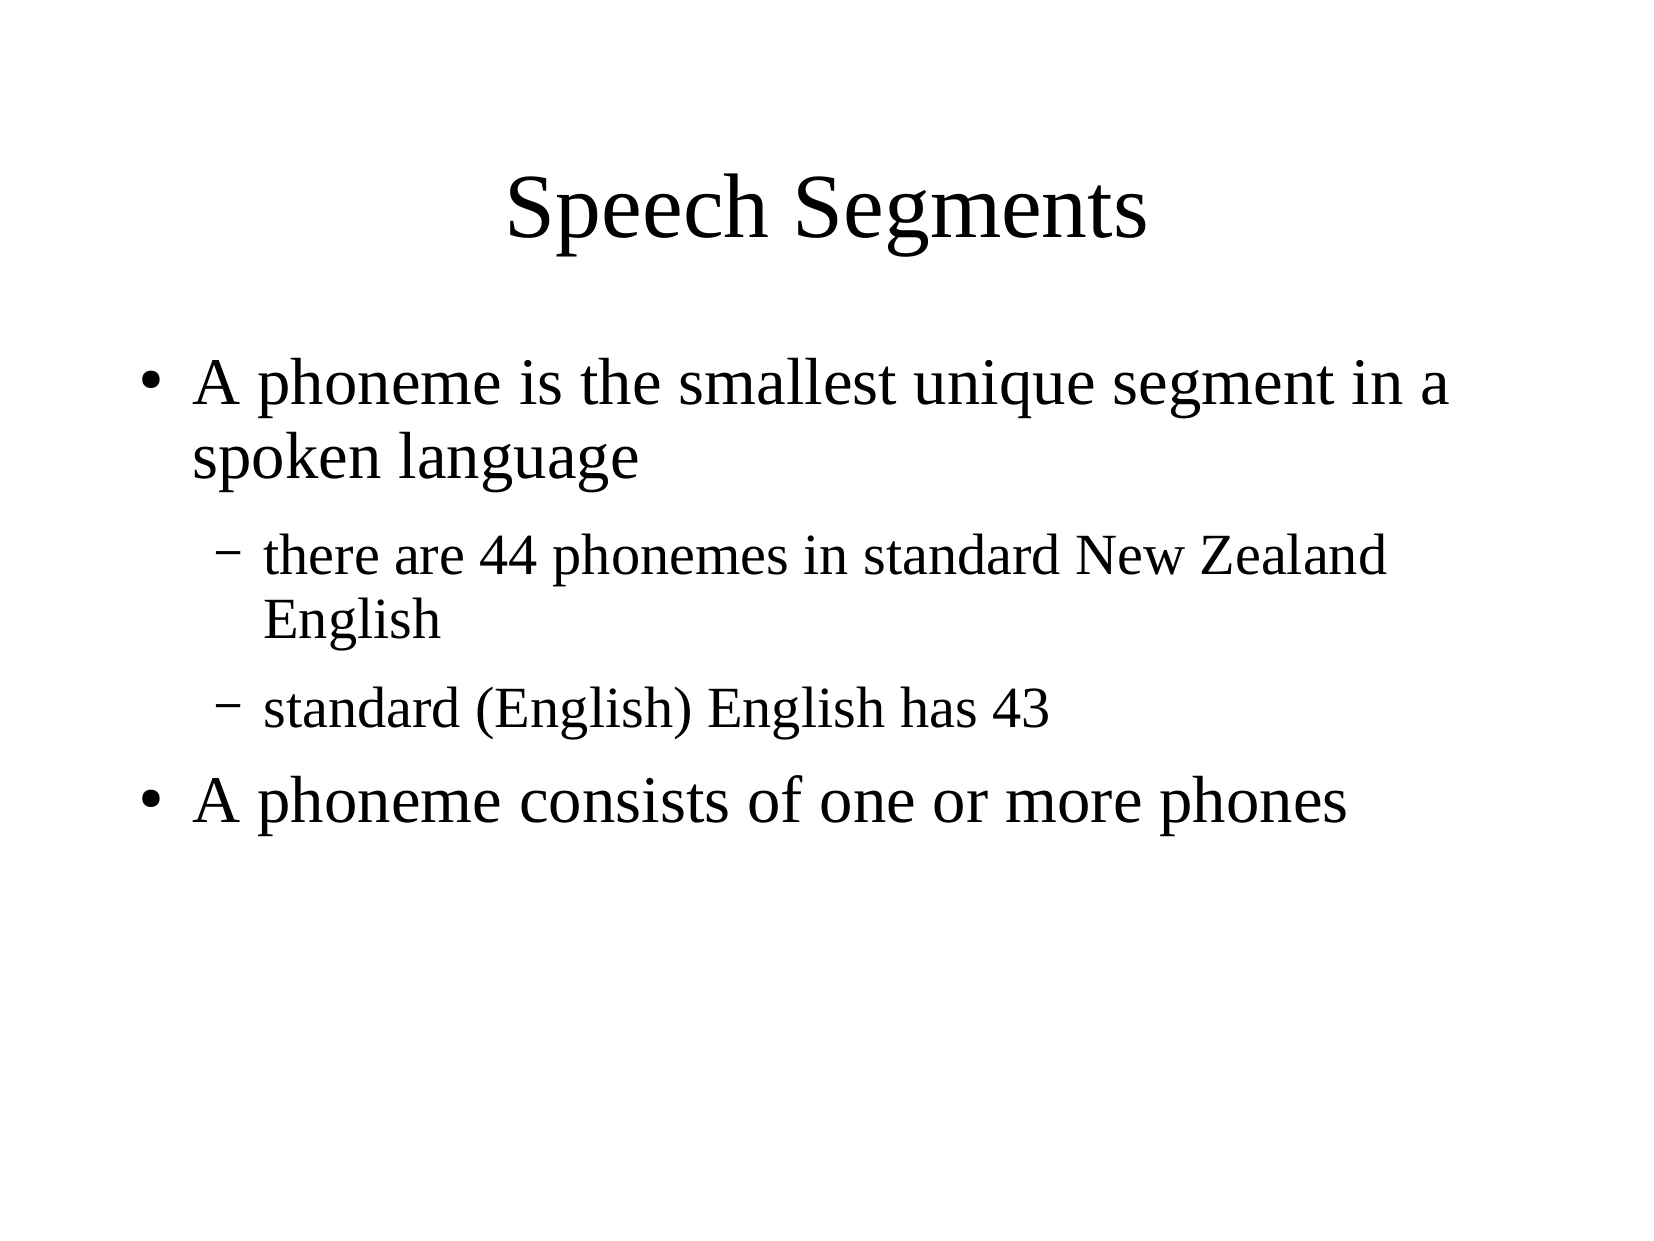

# Speech Segments
A phoneme is the smallest unique segment in a spoken language
there are 44 phonemes in standard New Zealand English
standard (English) English has 43
A phoneme consists of one or more phones